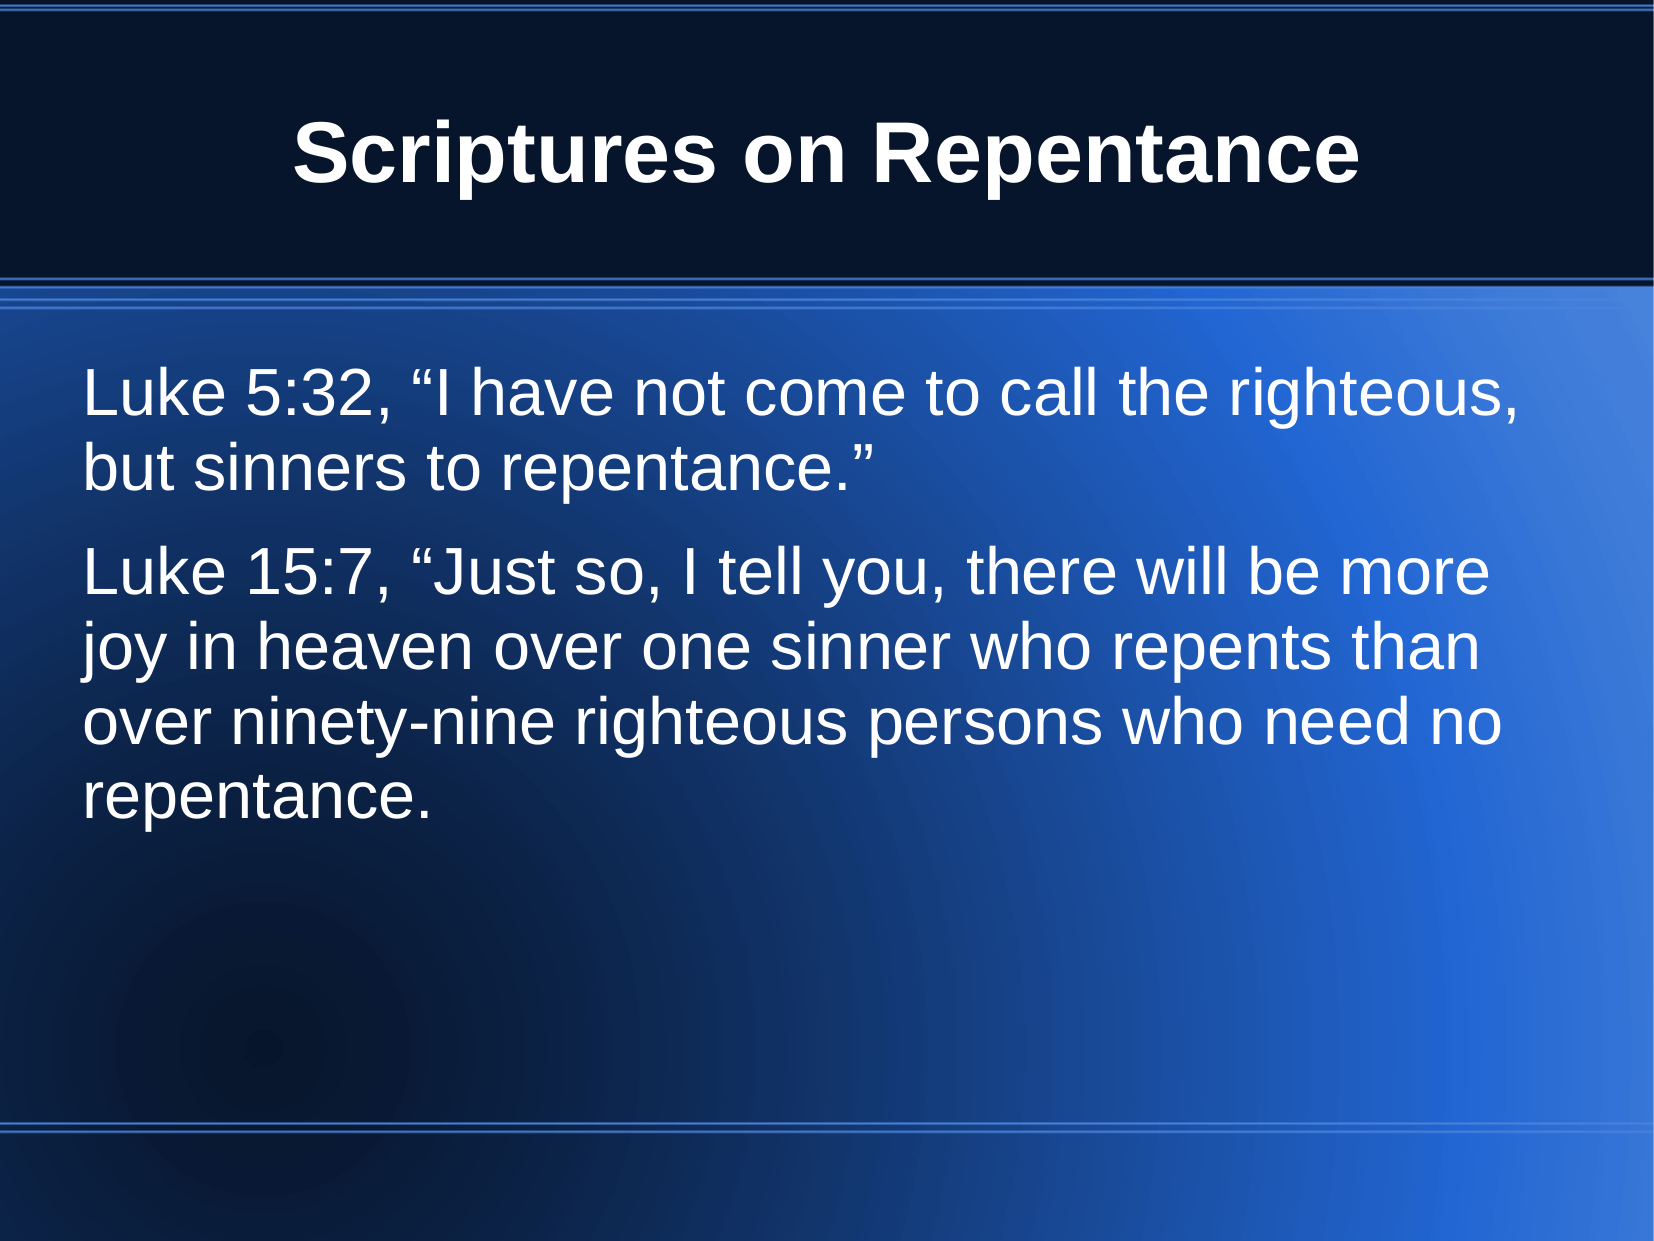

# Scriptures on Repentance
Luke 5:32, “I have not come to call the righteous, but sinners to repentance.”
Luke 15:7, “Just so, I tell you, there will be more joy in heaven over one sinner who repents than over ninety-nine righteous persons who need no repentance.